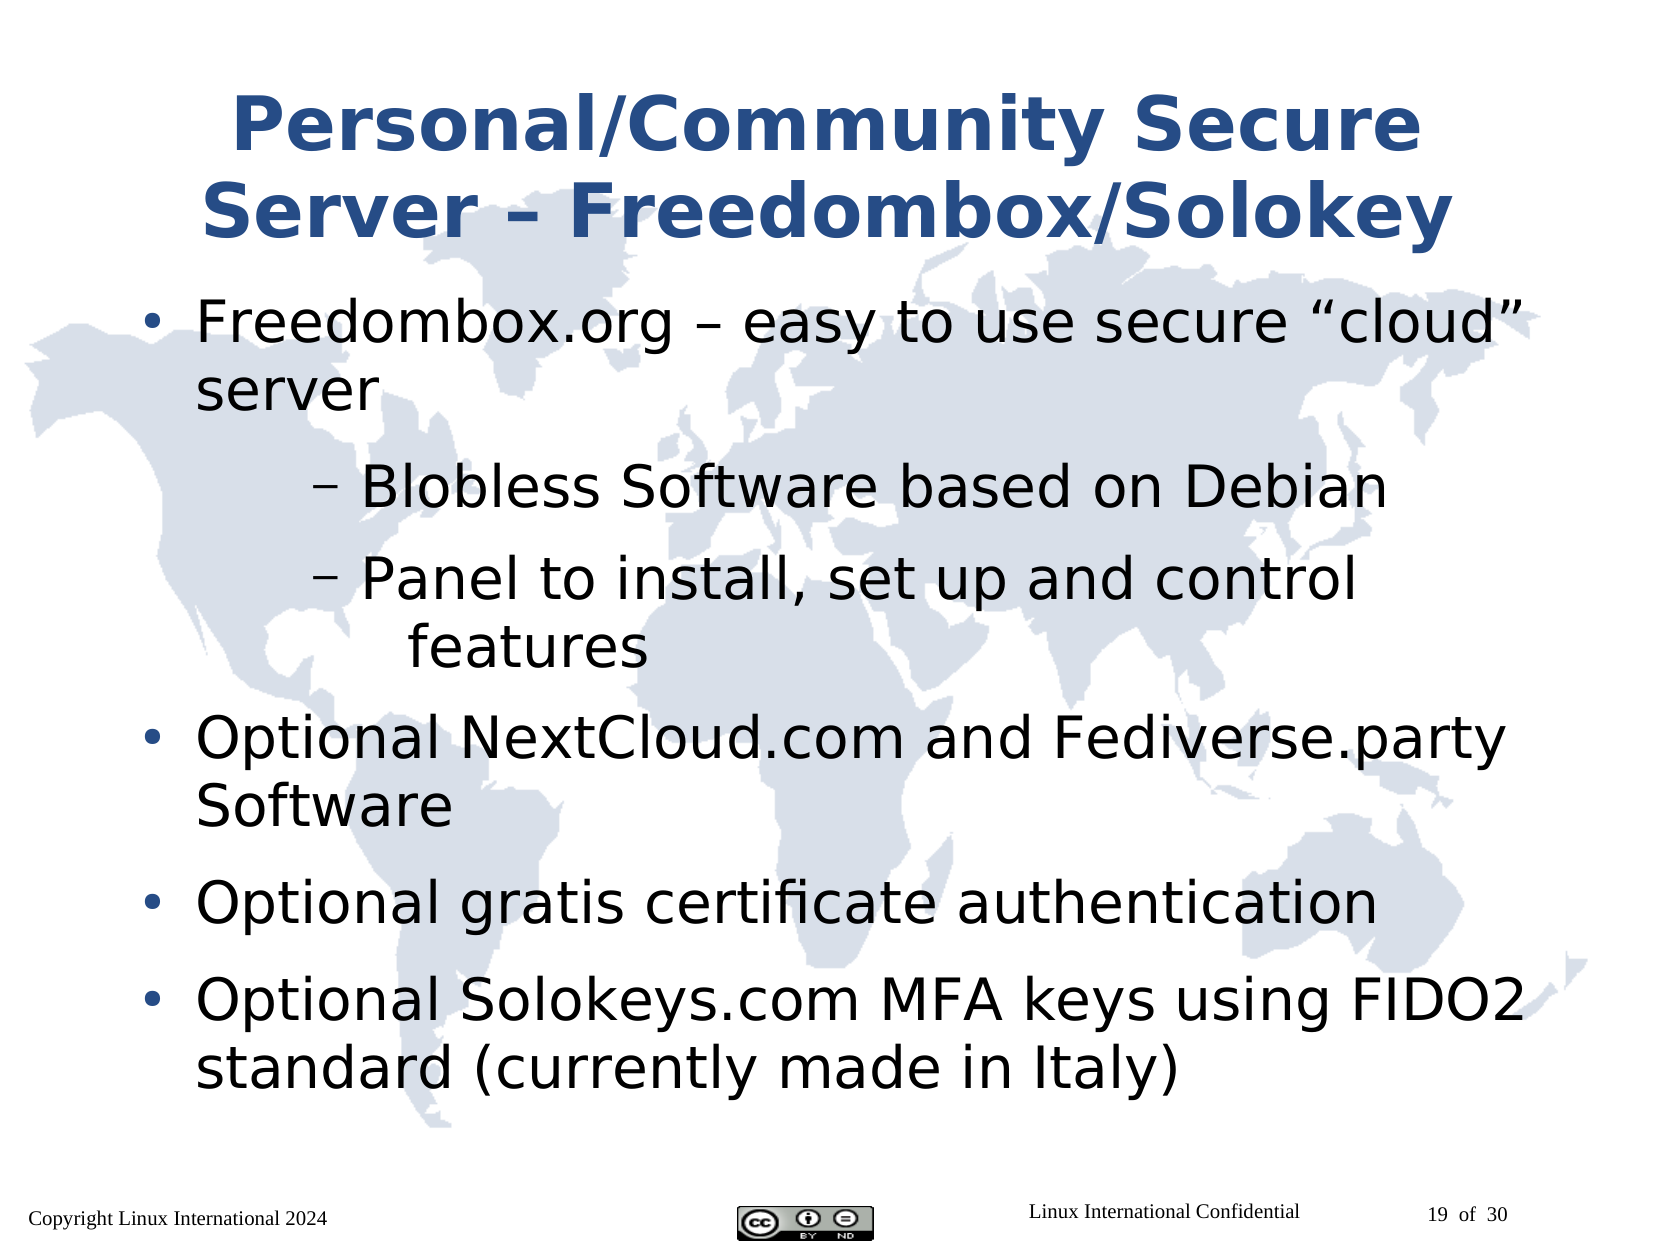

# Personal/Community Secure Server – Freedombox/Solokey
Freedombox.org – easy to use secure “cloud” server
Blobless Software based on Debian
Panel to install, set up and control features
Optional NextCloud.com and Fediverse.party Software
Optional gratis certificate authentication
Optional Solokeys.com MFA keys using FIDO2 standard (currently made in Italy)